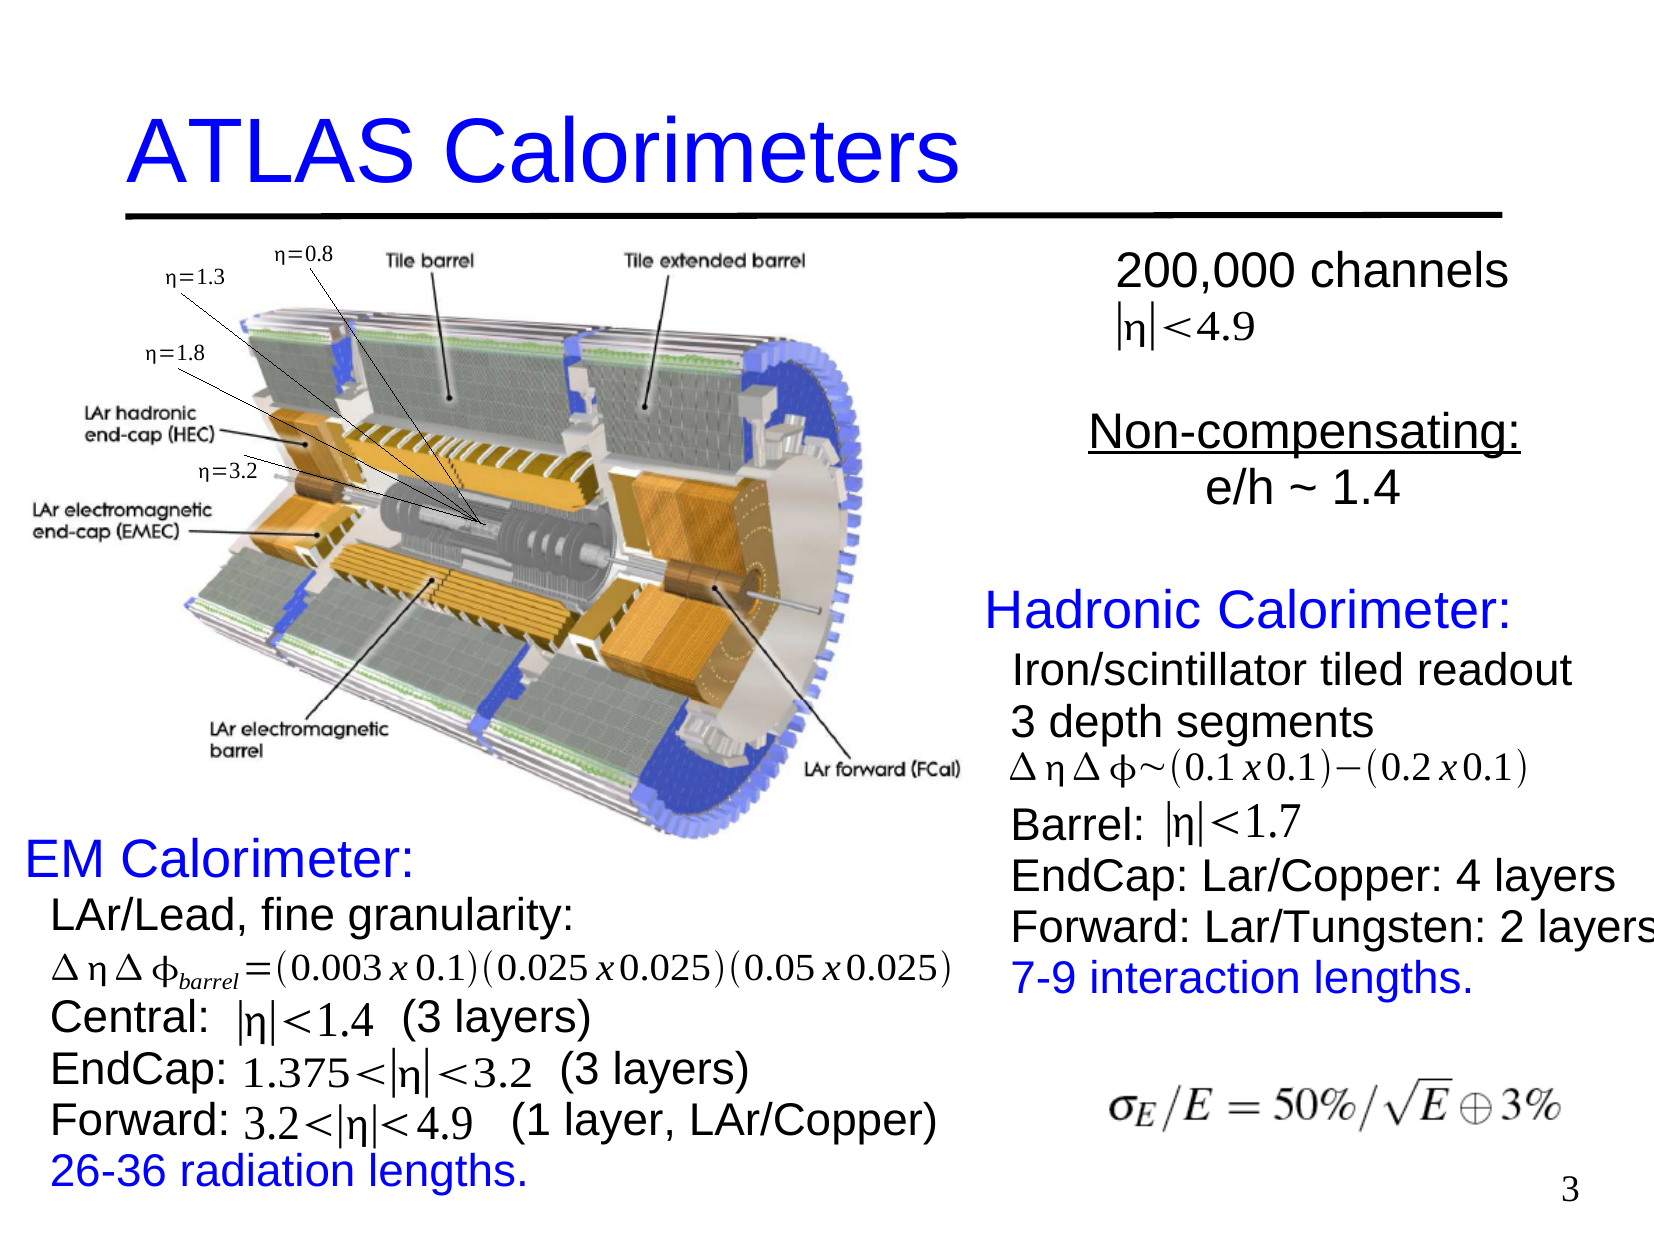

ATLAS Calorimeters
200,000 channels
Non-compensating:
	 e/h ~ 1.4
Hadronic Calorimeter:
 Iron/scintillator tiled readout
 3 depth segments
 Barrel:
 EndCap: Lar/Copper: 4 layers
 Forward: Lar/Tungsten: 2 layers
 7-9 interaction lengths.
EM Calorimeter:
 LAr/Lead, fine granularity:
 Central: (3 layers)
 EndCap: (3 layers)
 Forward: (1 layer, LAr/Copper)
 26-36 radiation lengths.